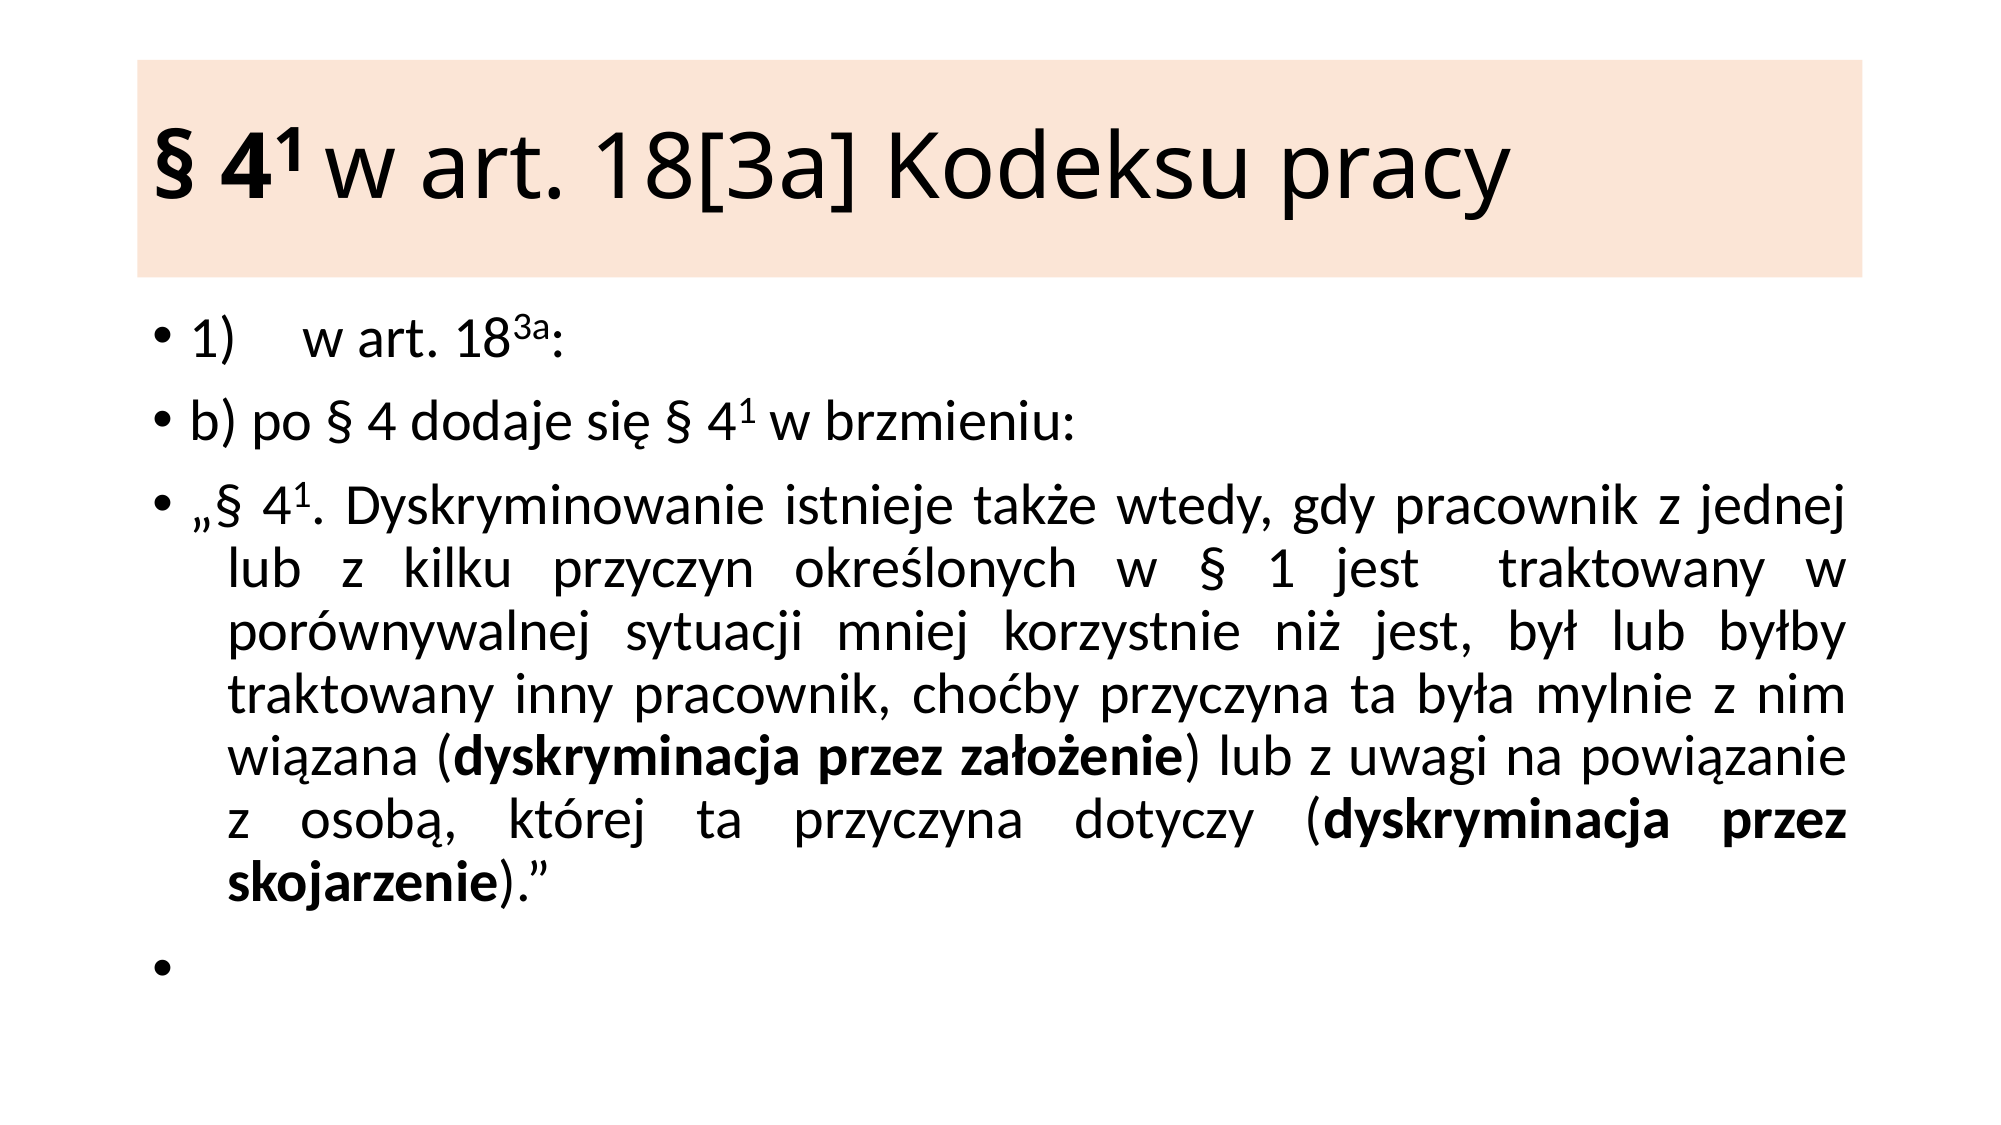

# § 41 w art. 18[3a] Kodeksu pracy
1)	w art. 183a:
b) po § 4 dodaje się § 41 w brzmieniu:
„§ 41. Dyskryminowanie istnieje także wtedy, gdy pracownik z jednej lub z kilku przyczyn określonych w § 1 jest traktowany w porównywalnej sytuacji mniej korzystnie niż jest, był lub byłby traktowany inny pracownik, choćby przyczyna ta była mylnie z nim wiązana (dyskryminacja przez założenie) lub z uwagi na powiązanie z osobą, której ta przyczyna dotyczy (dyskryminacja przez skojarzenie).”